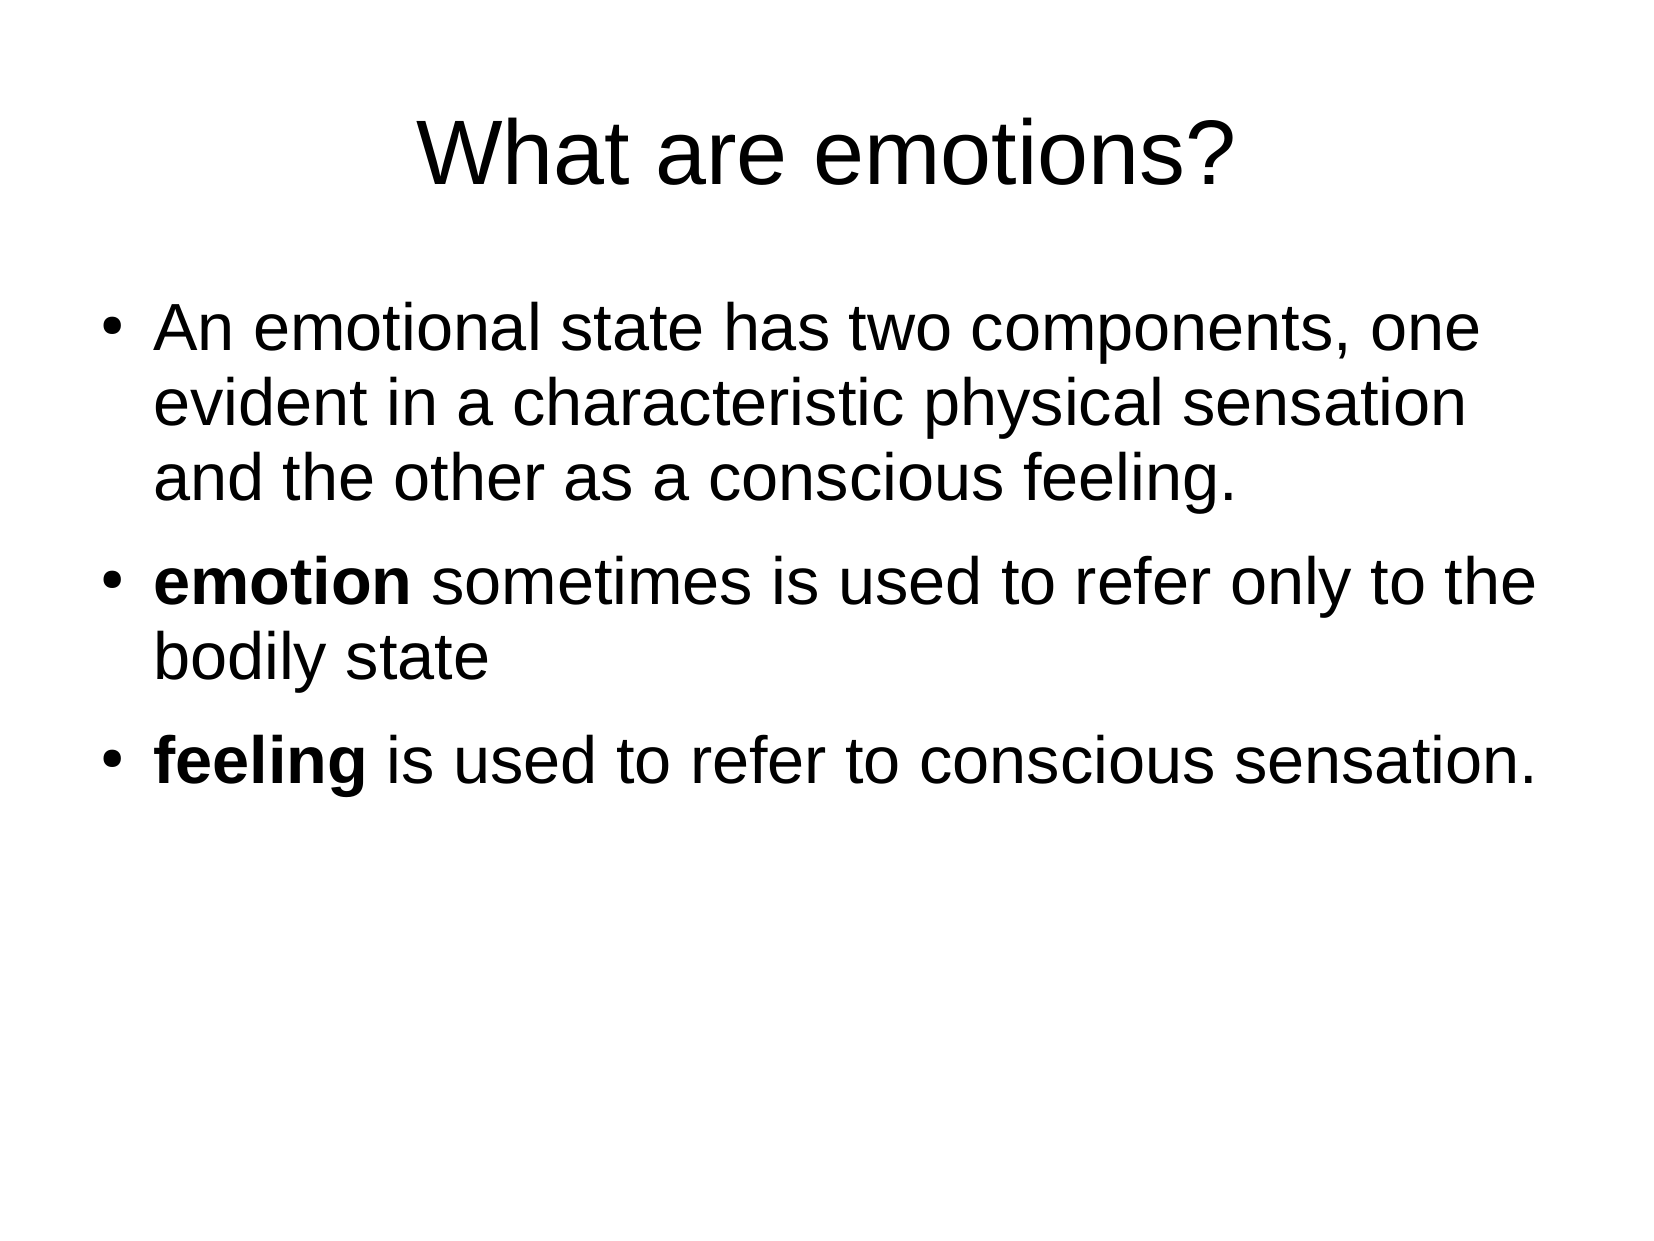

# What are emotions?
An emotional state has two components, one evident in a characteristic physical sensation and the other as a conscious feeling.
emotion sometimes is used to refer only to the bodily state
feeling is used to refer to conscious sensation.